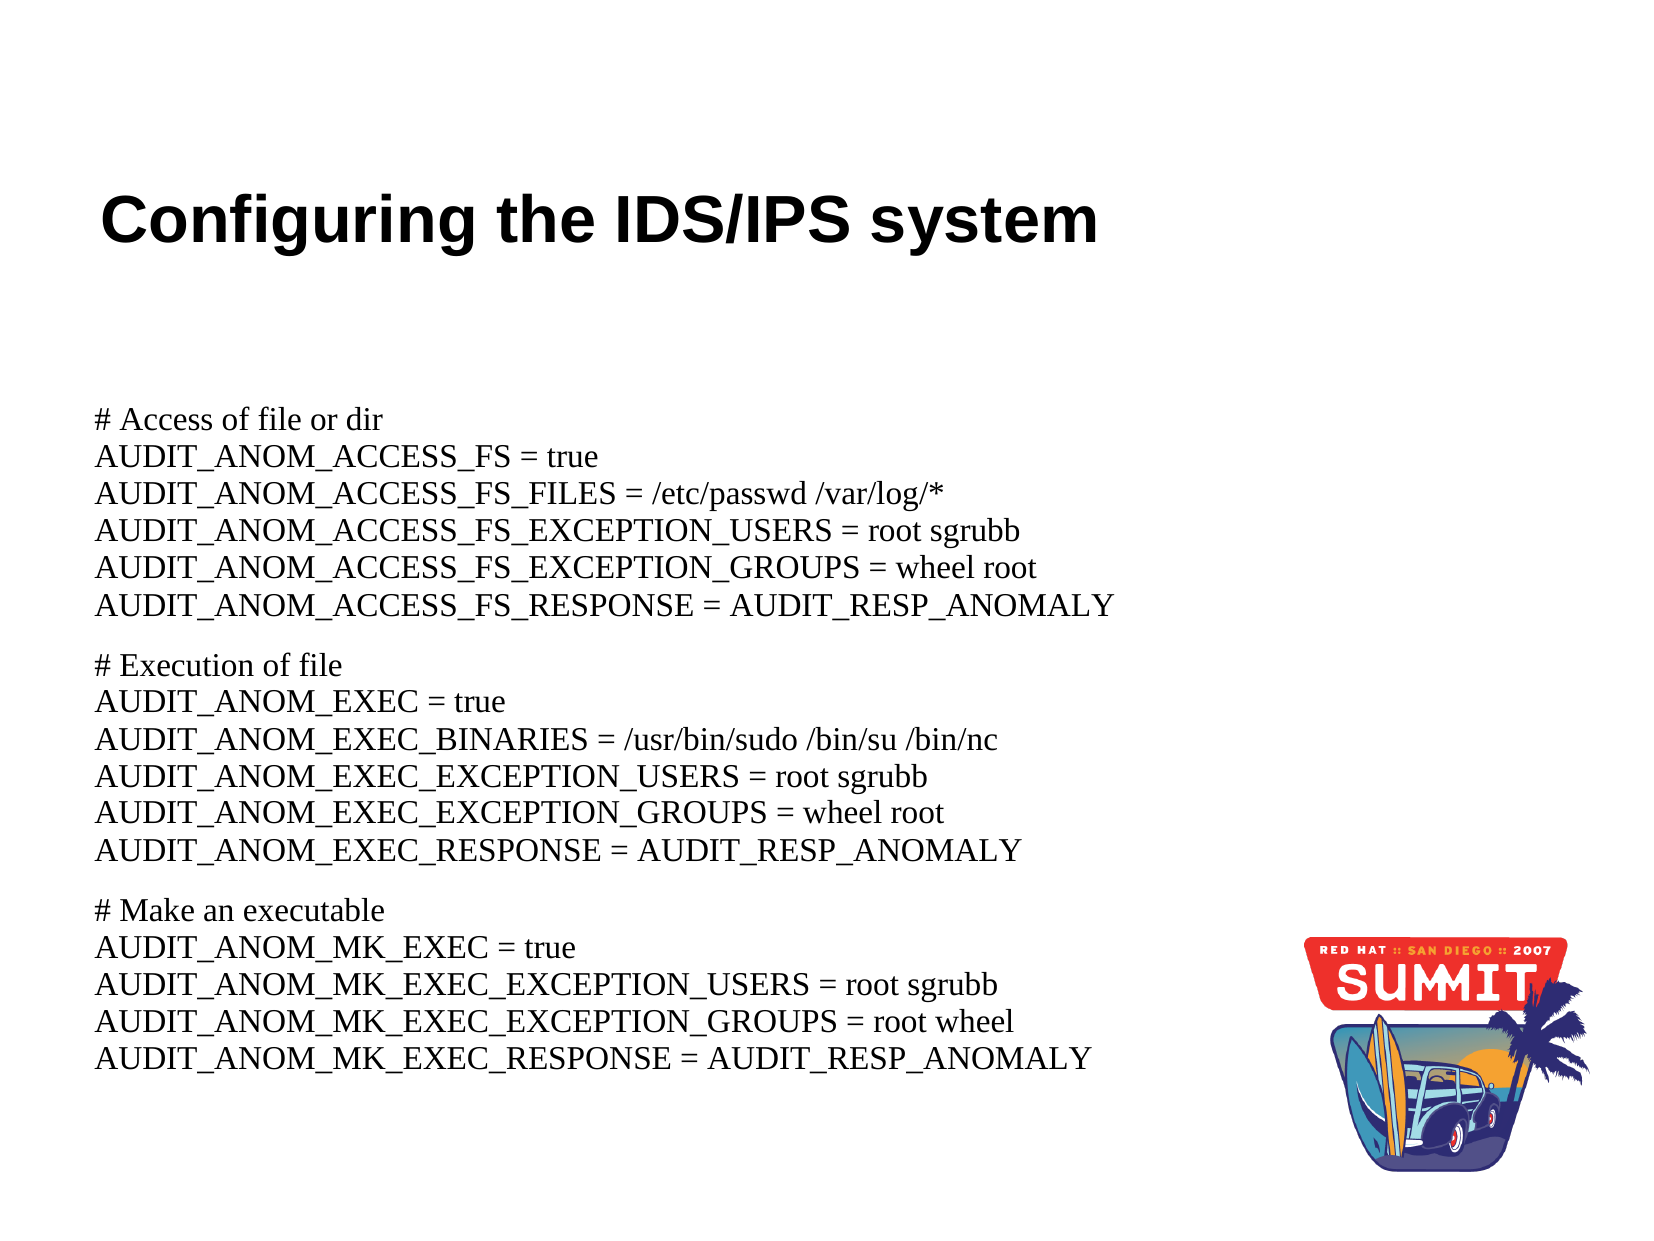

# Configuring the IDS/IPS system
# Access of file or dir
AUDIT_ANOM_ACCESS_FS = true
AUDIT_ANOM_ACCESS_FS_FILES = /etc/passwd /var/log/*
AUDIT_ANOM_ACCESS_FS_EXCEPTION_USERS = root sgrubb
AUDIT_ANOM_ACCESS_FS_EXCEPTION_GROUPS = wheel root
AUDIT_ANOM_ACCESS_FS_RESPONSE = AUDIT_RESP_ANOMALY
# Execution of file
AUDIT_ANOM_EXEC = true
AUDIT_ANOM_EXEC_BINARIES = /usr/bin/sudo /bin/su /bin/nc
AUDIT_ANOM_EXEC_EXCEPTION_USERS = root sgrubb
AUDIT_ANOM_EXEC_EXCEPTION_GROUPS = wheel root
AUDIT_ANOM_EXEC_RESPONSE = AUDIT_RESP_ANOMALY
# Make an executable
AUDIT_ANOM_MK_EXEC = true
AUDIT_ANOM_MK_EXEC_EXCEPTION_USERS = root sgrubb
AUDIT_ANOM_MK_EXEC_EXCEPTION_GROUPS = root wheel
AUDIT_ANOM_MK_EXEC_RESPONSE = AUDIT_RESP_ANOMALY